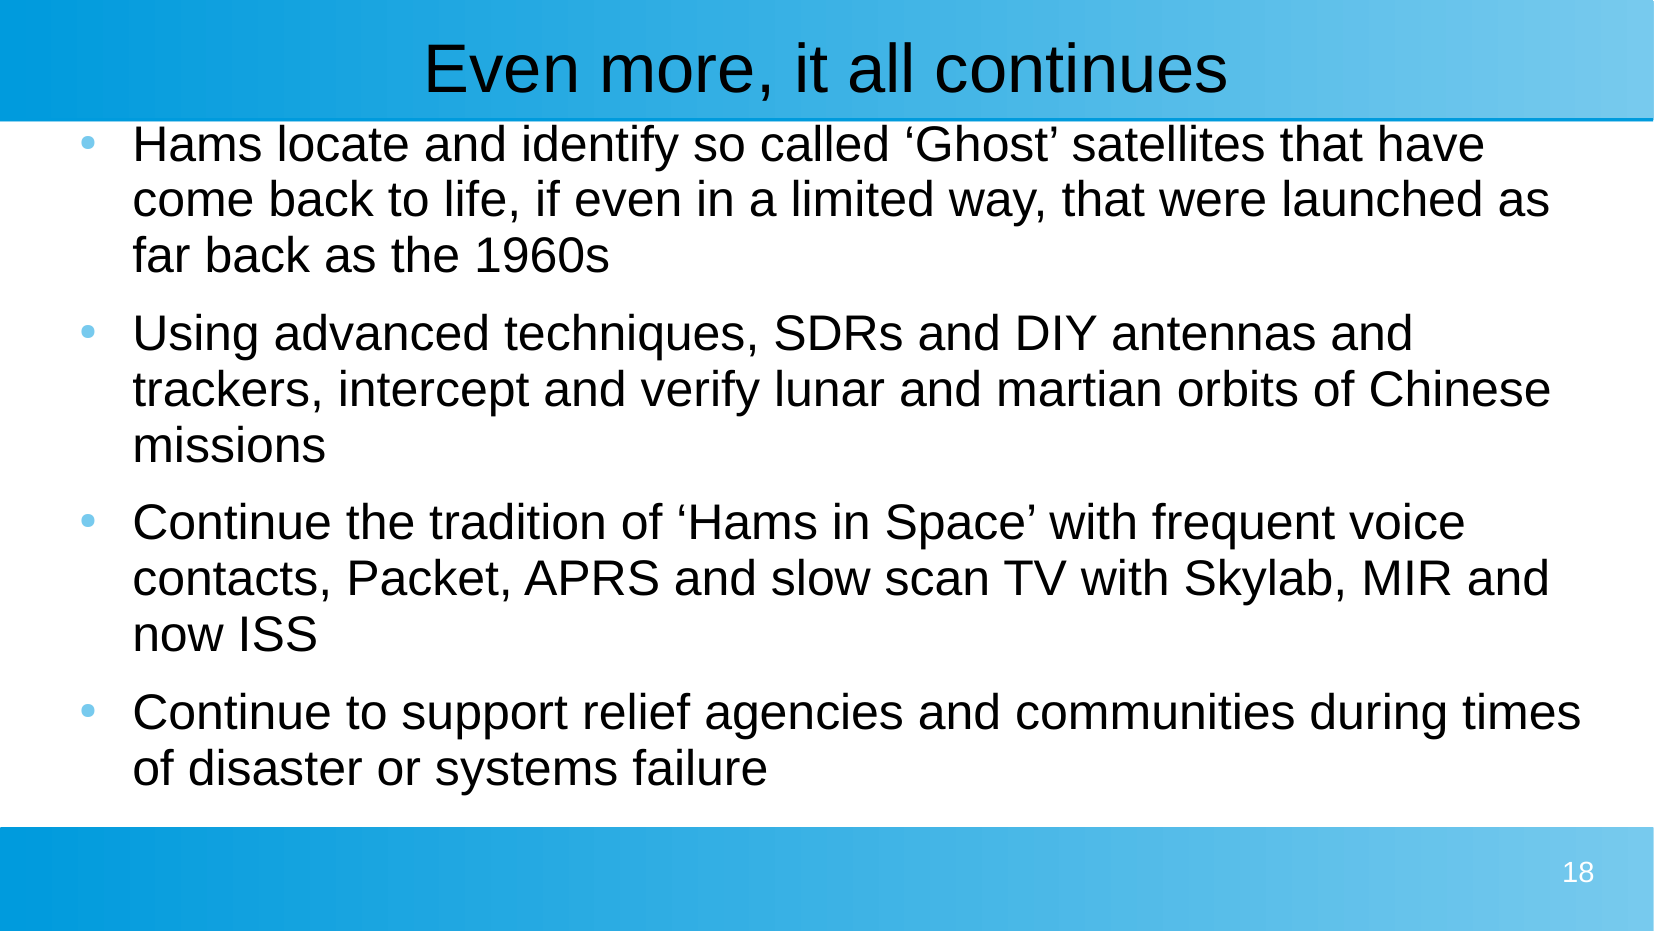

# Even more, it all continues
Hams locate and identify so called ‘Ghost’ satellites that have come back to life, if even in a limited way, that were launched as far back as the 1960s
Using advanced techniques, SDRs and DIY antennas and trackers, intercept and verify lunar and martian orbits of Chinese missions
Continue the tradition of ‘Hams in Space’ with frequent voice contacts, Packet, APRS and slow scan TV with Skylab, MIR and now ISS
Continue to support relief agencies and communities during times of disaster or systems failure
18